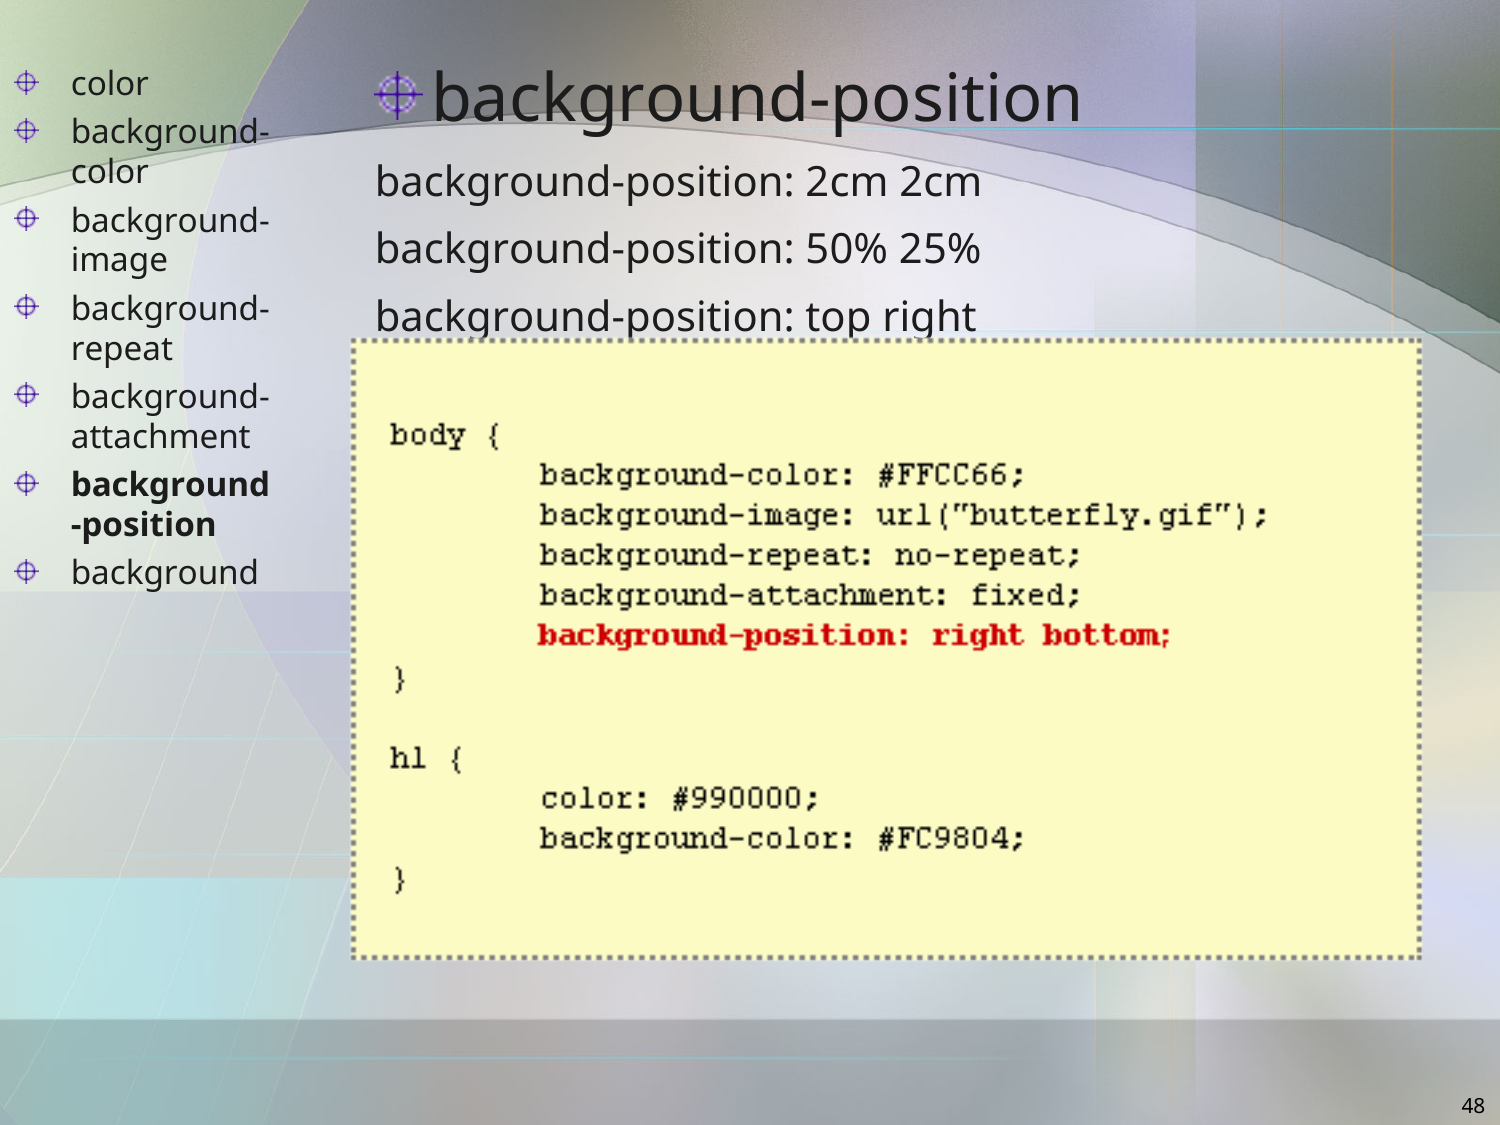

# background-position
background-position: 2cm 2cm
background-position: 50% 25%
background-position: top right
color
background-color
background-image
background-repeat
background-attachment
background-position
background
48